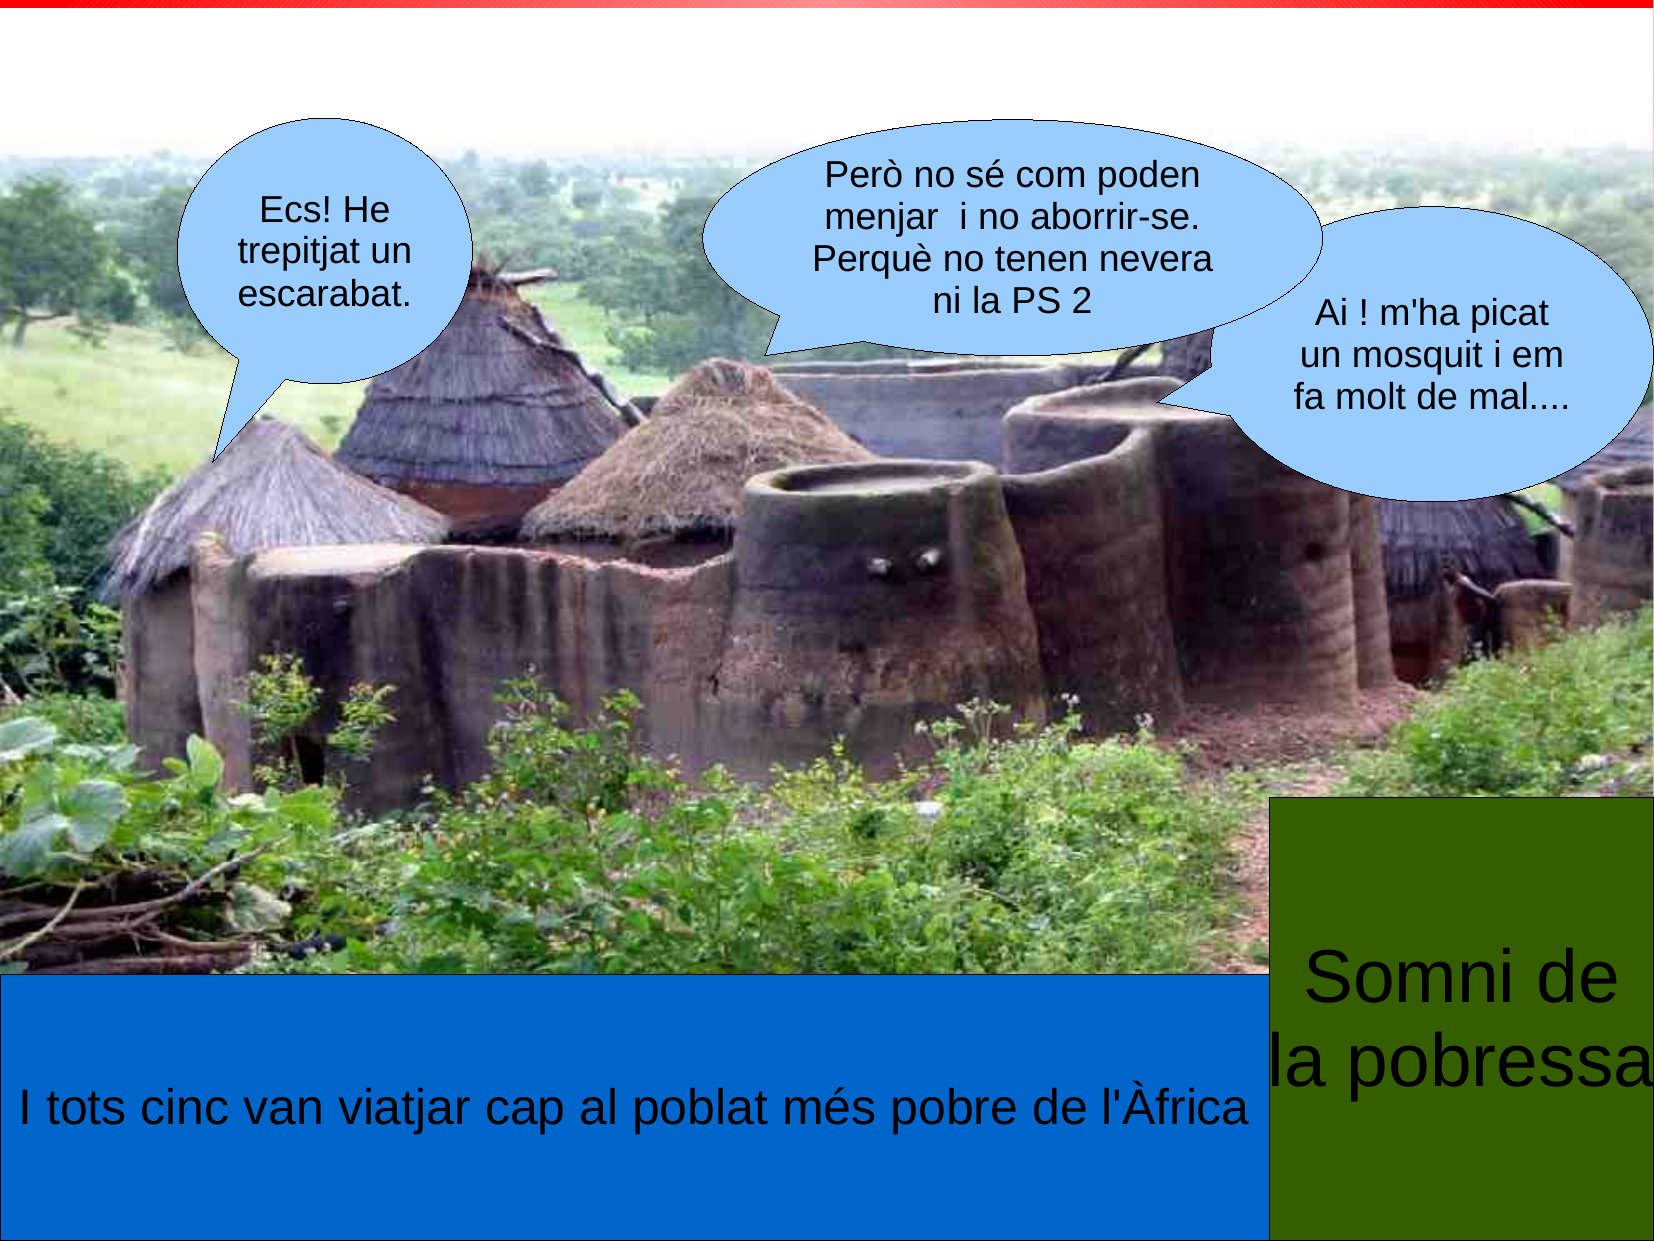

#
Ecs! He trepitjat un escarabat.
Però no sé com poden menjar i no aborrir-se.
Perquè no tenen nevera ni la PS 2
Ai ! m'ha picat un mosquit i em fa molt de mal....
Somni de
la pobressa
I tots cinc van viatjar cap al poblat més pobre de l'Àfrica